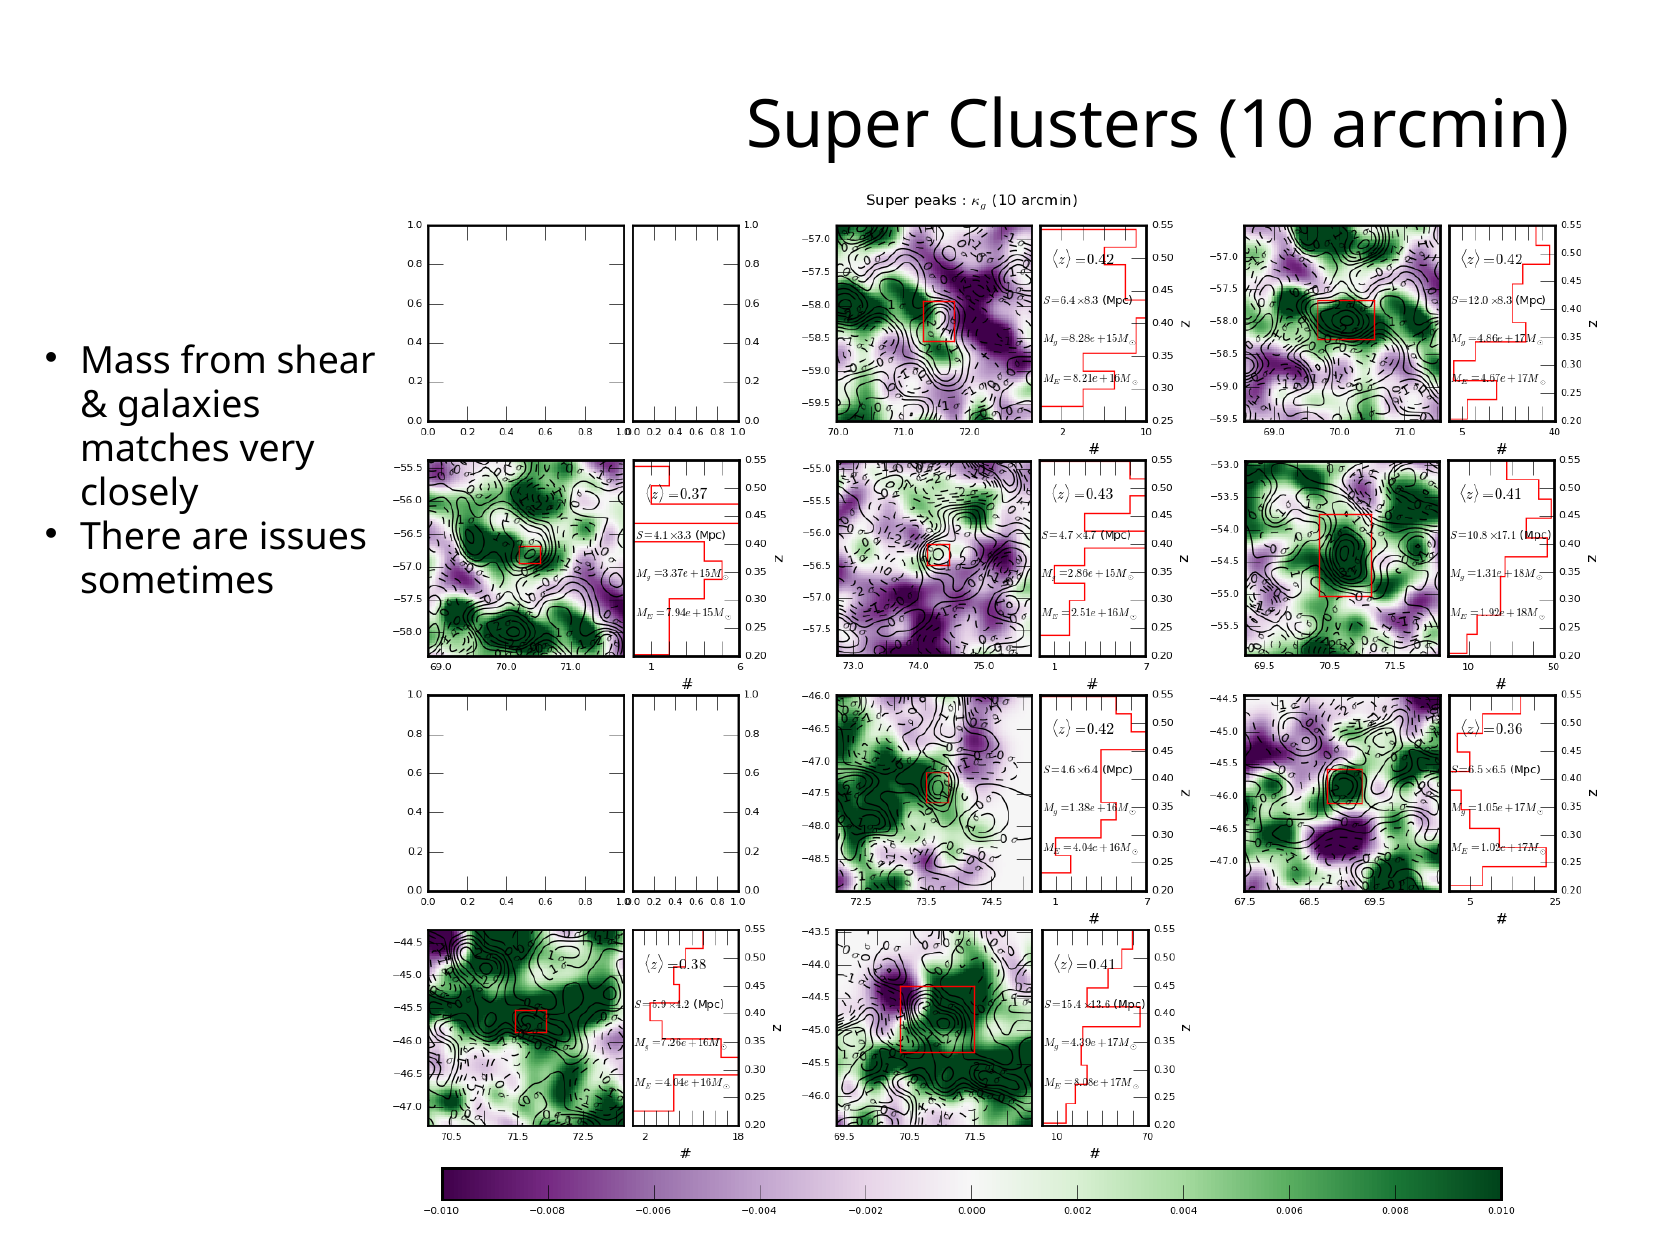

# Super Clusters (10 arcmin)
Mass from shear & galaxies matches very closely
There are issues sometimes